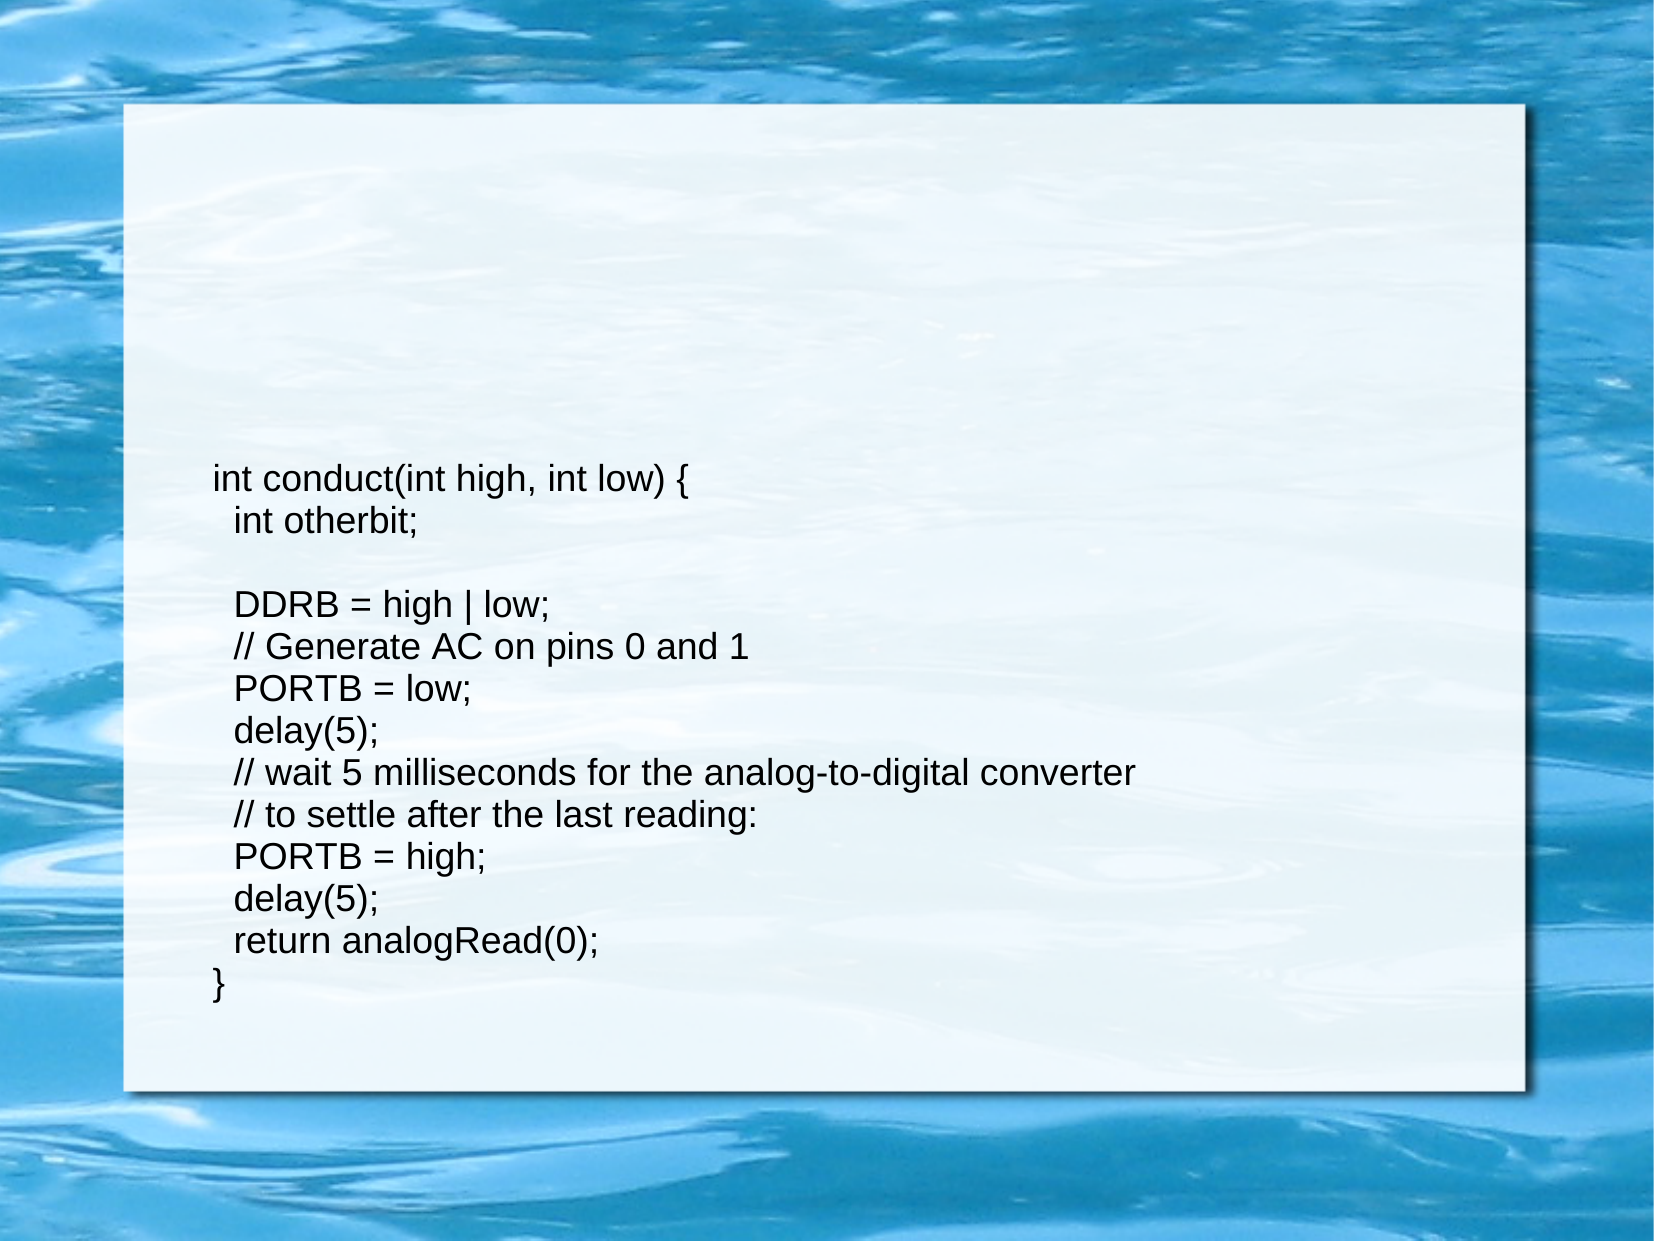

#
 int conduct(int high, int low) {
 int otherbit;
 DDRB = high | low;
 // Generate AC on pins 0 and 1
 PORTB = low;
 delay(5);
 // wait 5 milliseconds for the analog-to-digital converter
 // to settle after the last reading:
 PORTB = high;
 delay(5);
 return analogRead(0);
 }